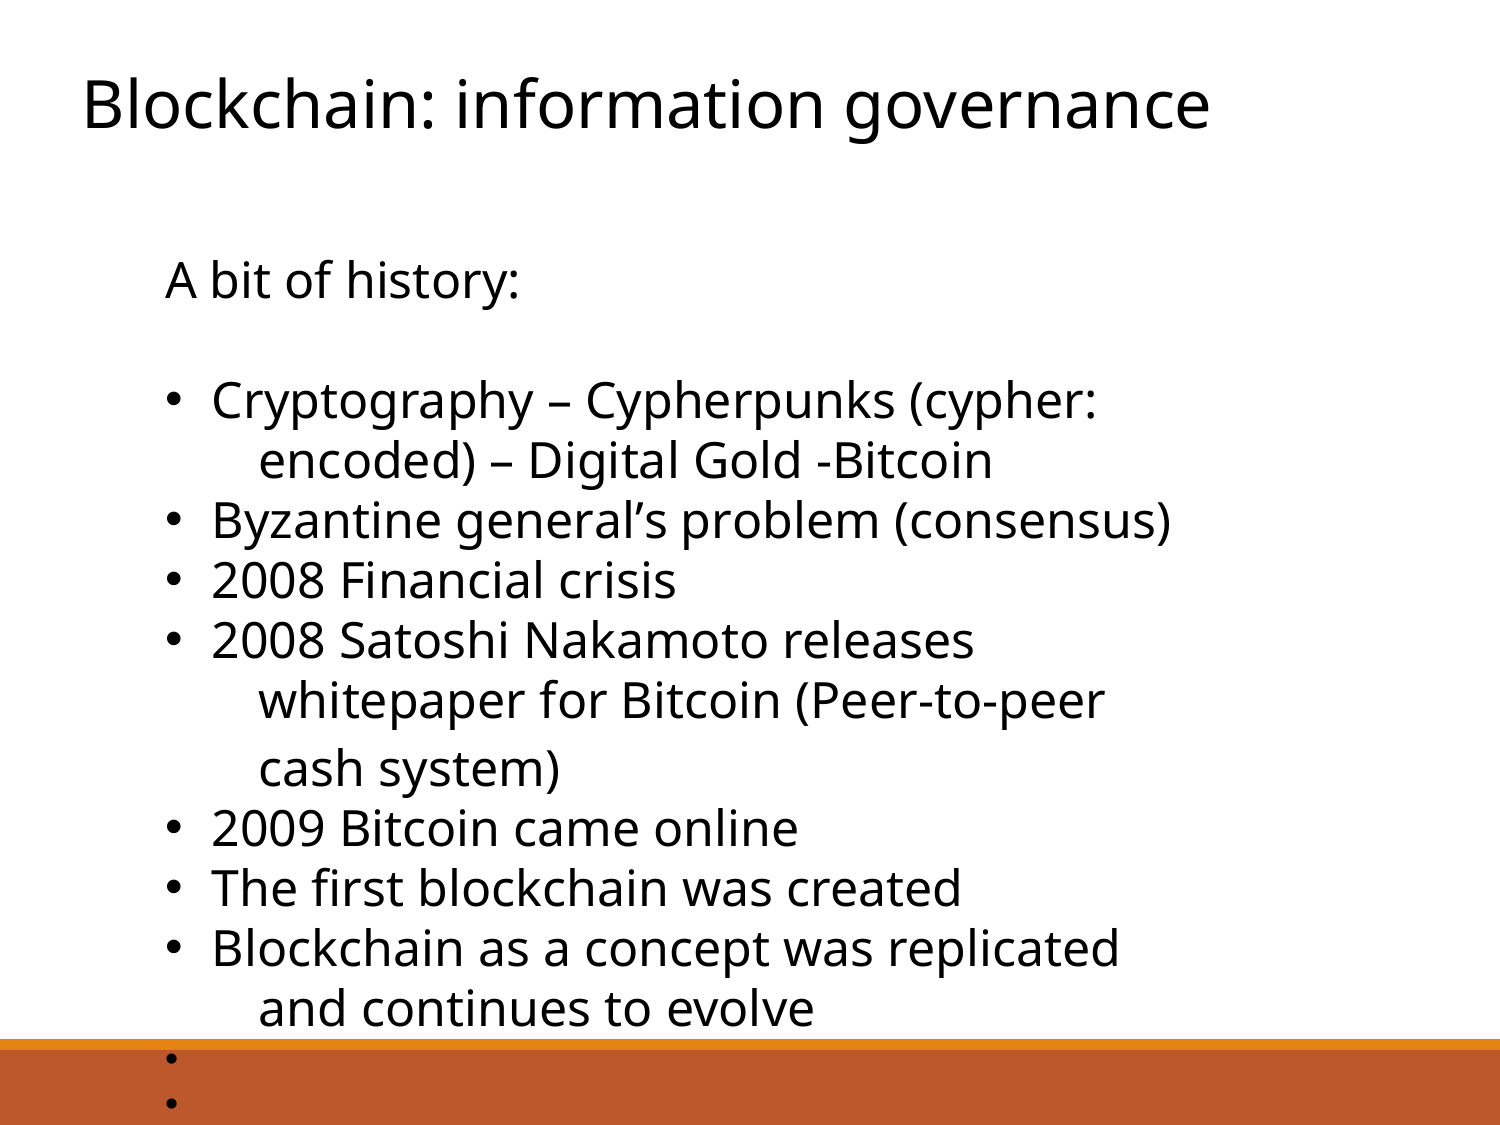

Blockchain: information governance
A bit of history:
Cryptography – Cypherpunks (cypher: encoded) – Digital Gold -Bitcoin
Byzantine general’s problem (consensus)
2008 Financial crisis
2008 Satoshi Nakamoto releases whitepaper for Bitcoin (Peer-to-peer cash system)
2009 Bitcoin came online
The first blockchain was created
Blockchain as a concept was replicated and continues to evolve